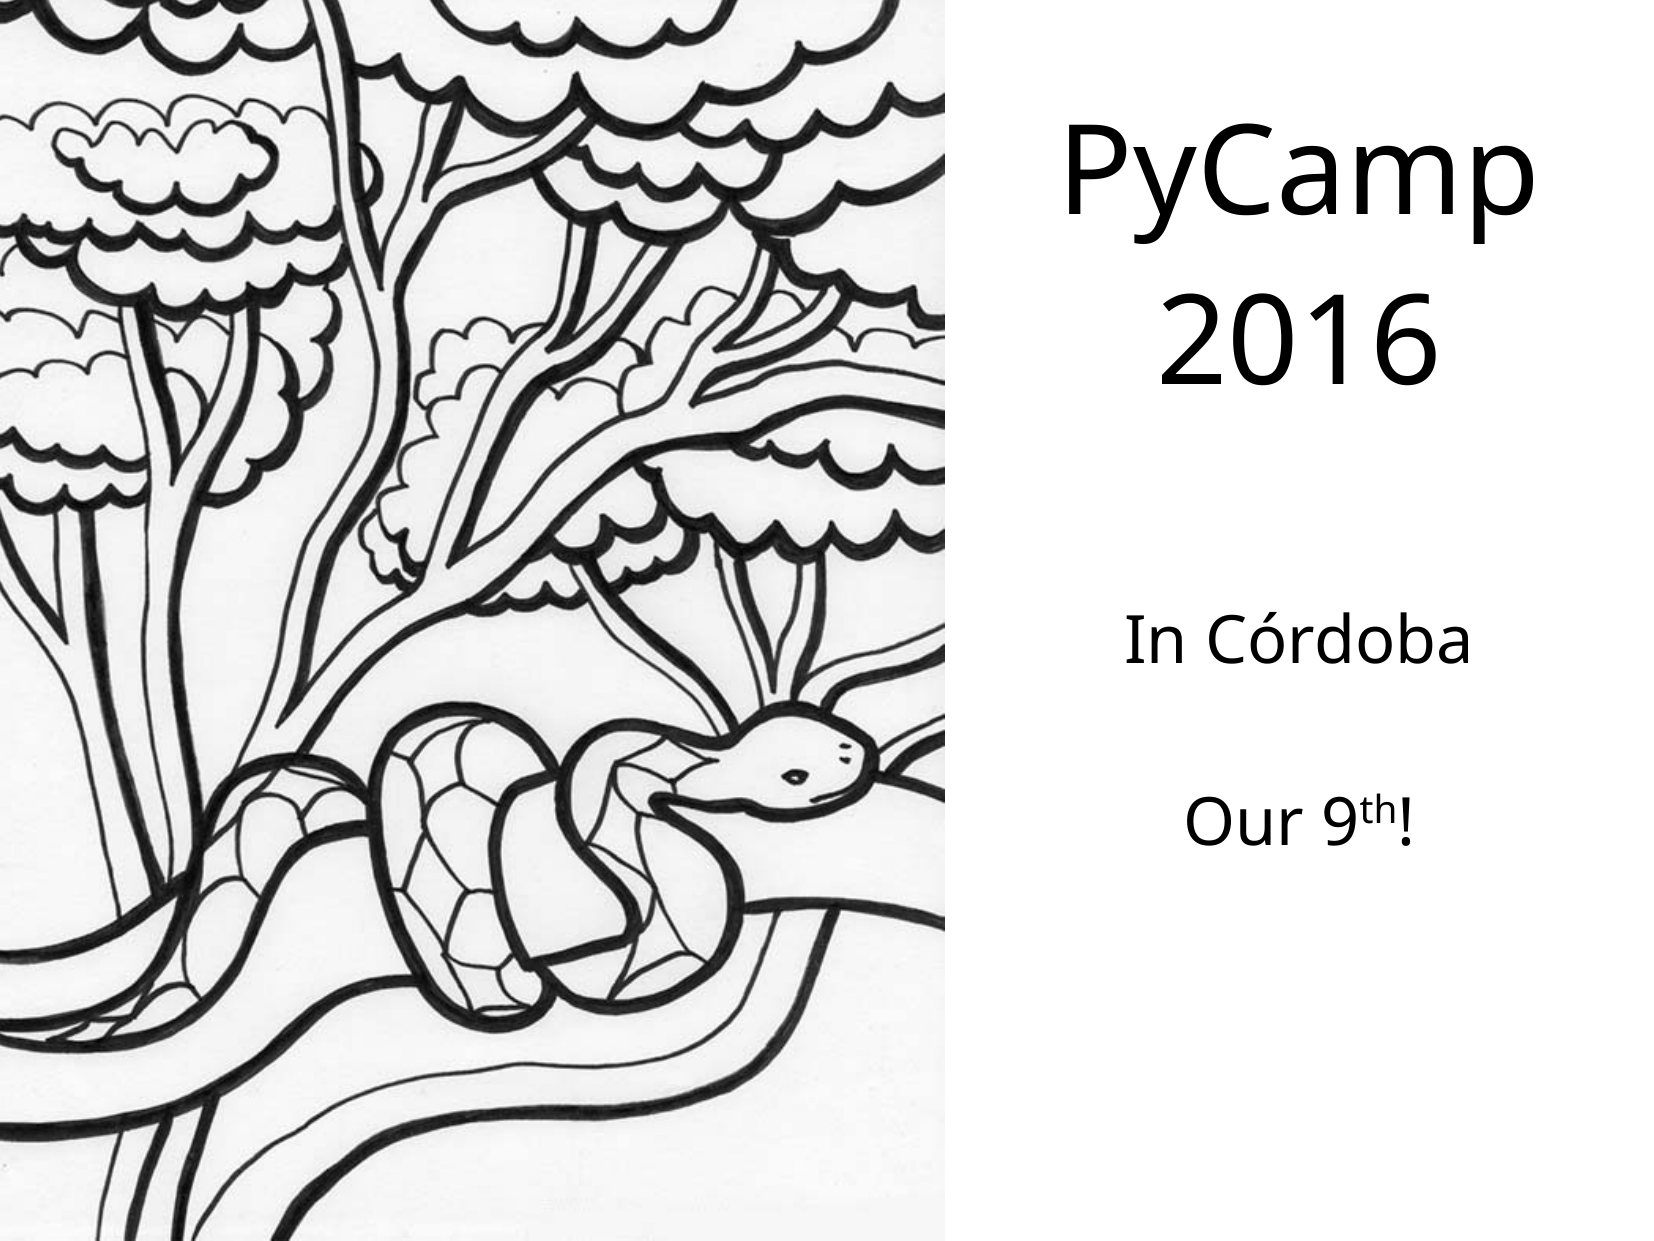

# PyCamp 2016 In Córdoba Our 9th!